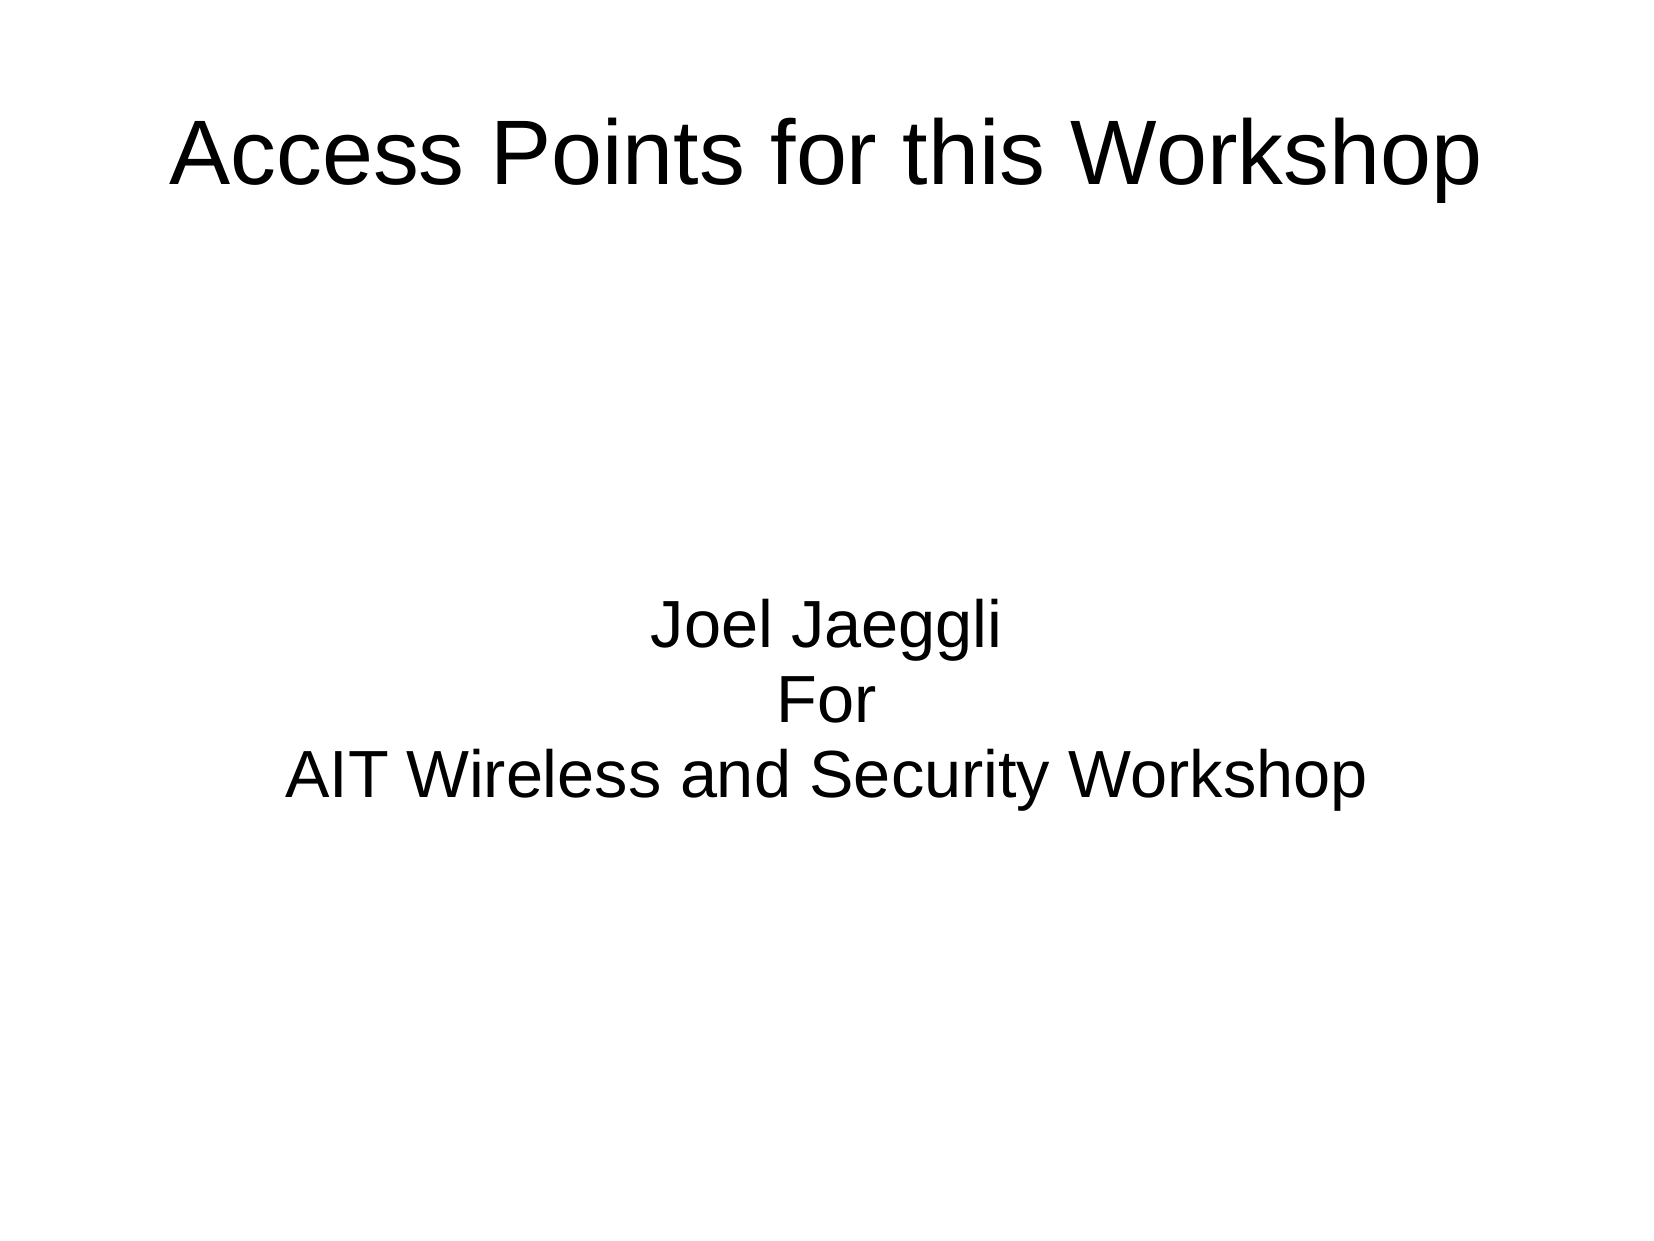

# Access Points for this Workshop
Joel Jaeggli
For
AIT Wireless and Security Workshop